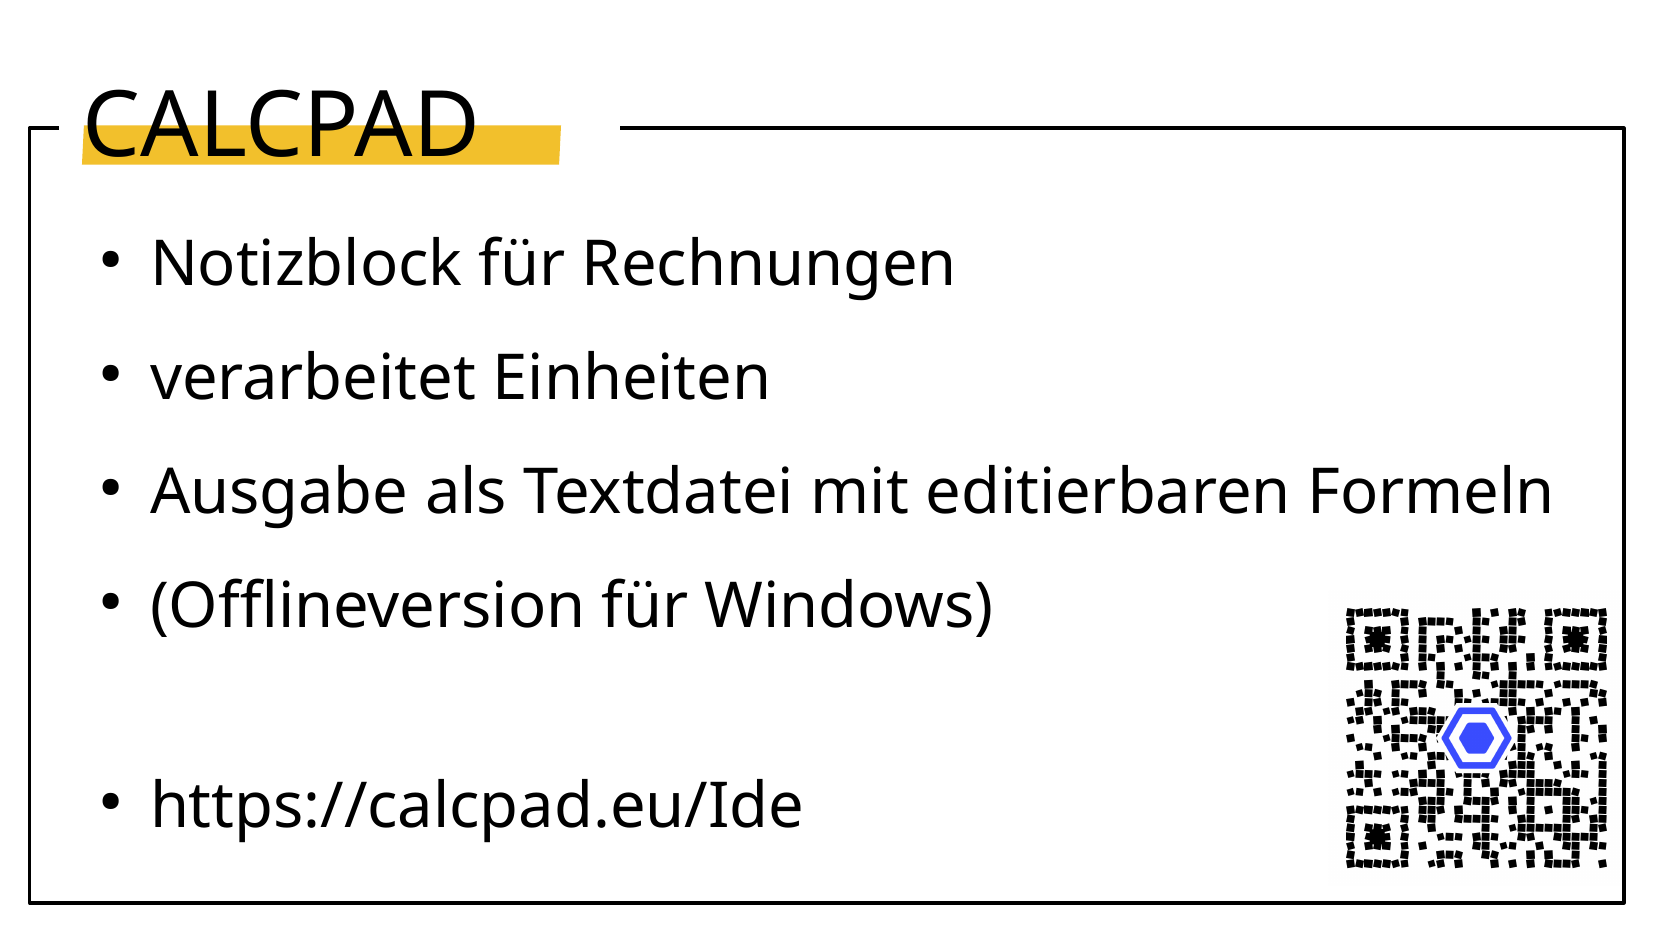

# CALCPAD
Notizblock für Rechnungen
verarbeitet Einheiten
Ausgabe als Textdatei mit editierbaren Formeln
(Offlineversion für Windows)
https://calcpad.eu/Ide